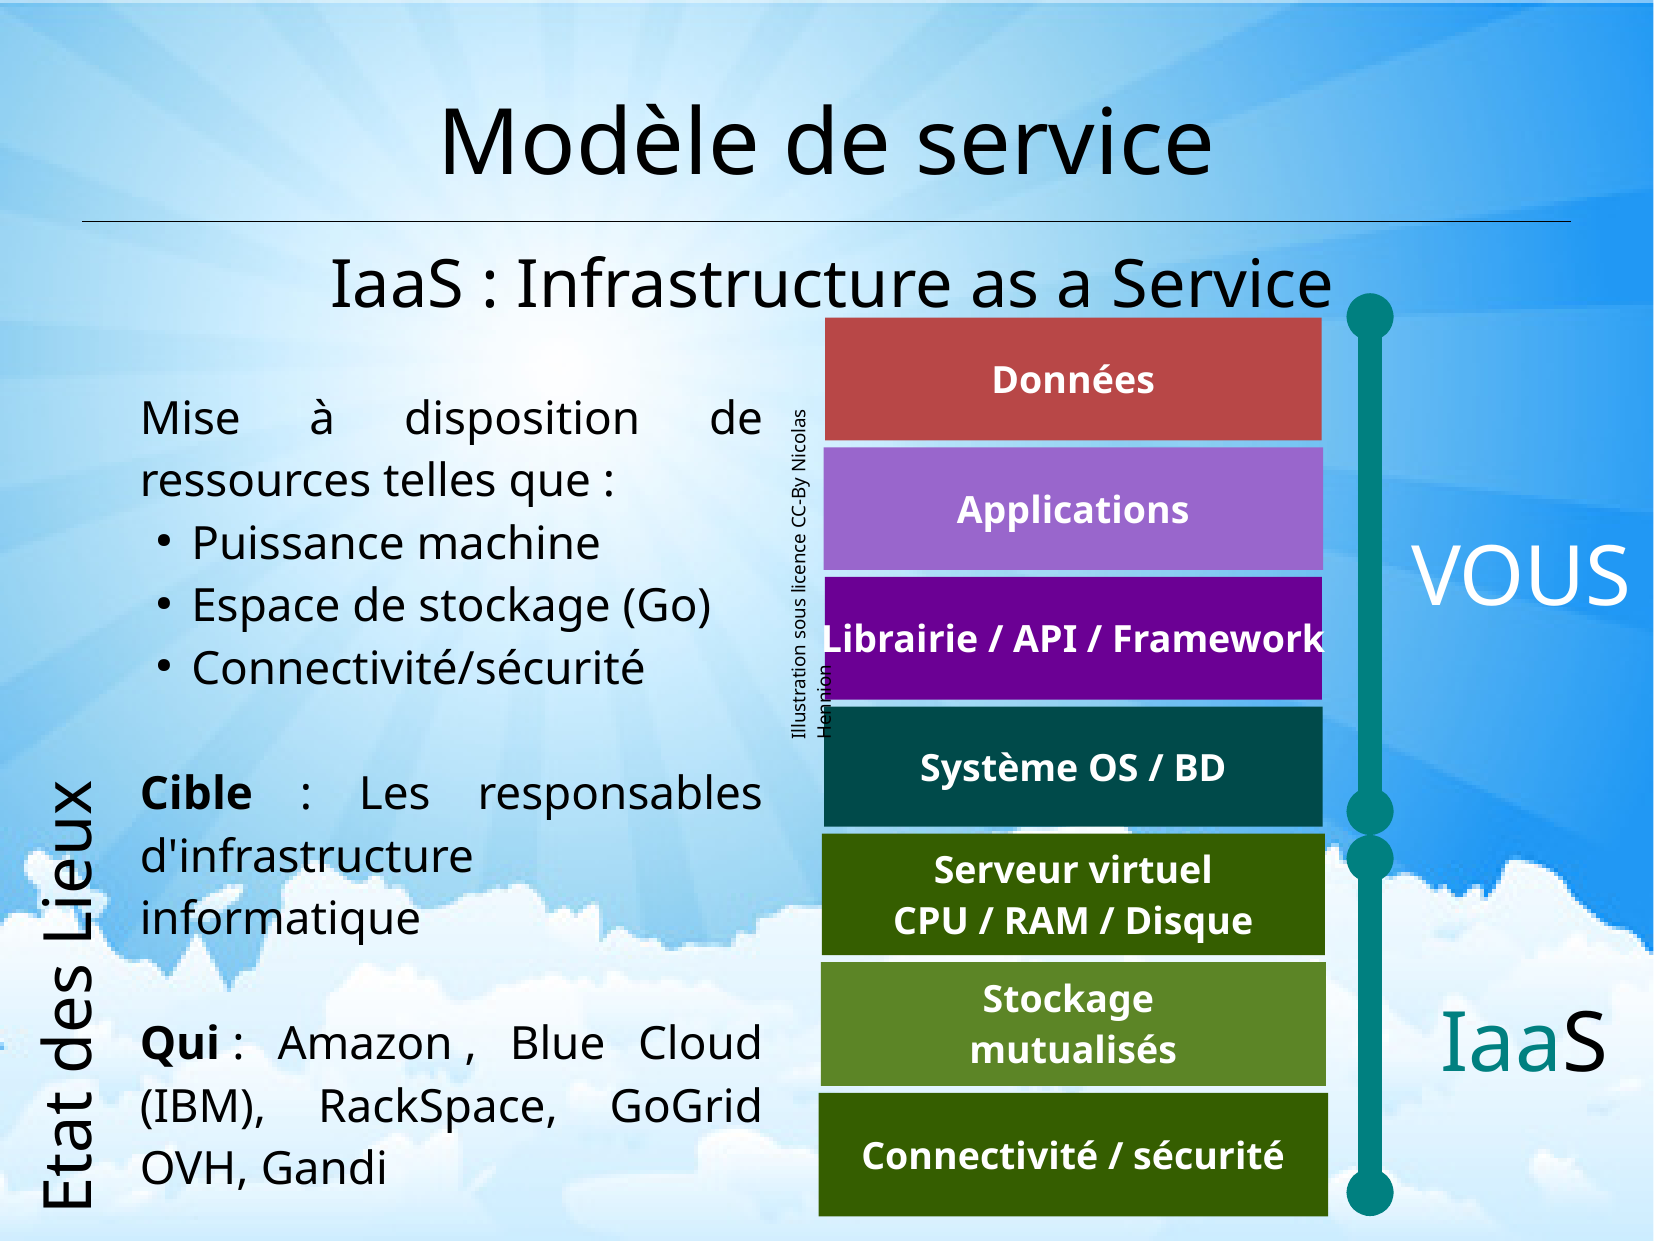

# Modèle de service
IaaS : Infrastructure as a Service
Données
Mise à disposition de ressources telles que :
Puissance machine
Espace de stockage (Go)
Connectivité/sécurité
Cible : Les responsables d'infrastructure informatique
Qui : Amazon , Blue Cloud (IBM), RackSpace, GoGrid OVH, Gandi
Applications
Illustration sous licence CC-By Nicolas Hennion
VOUS
Librairie / API / Framework
Système OS / BD
Serveur virtuel
CPU / RAM / Disque
Etat des Lieux
Stockage
mutualisés
IaaS
Connectivité / sécurité